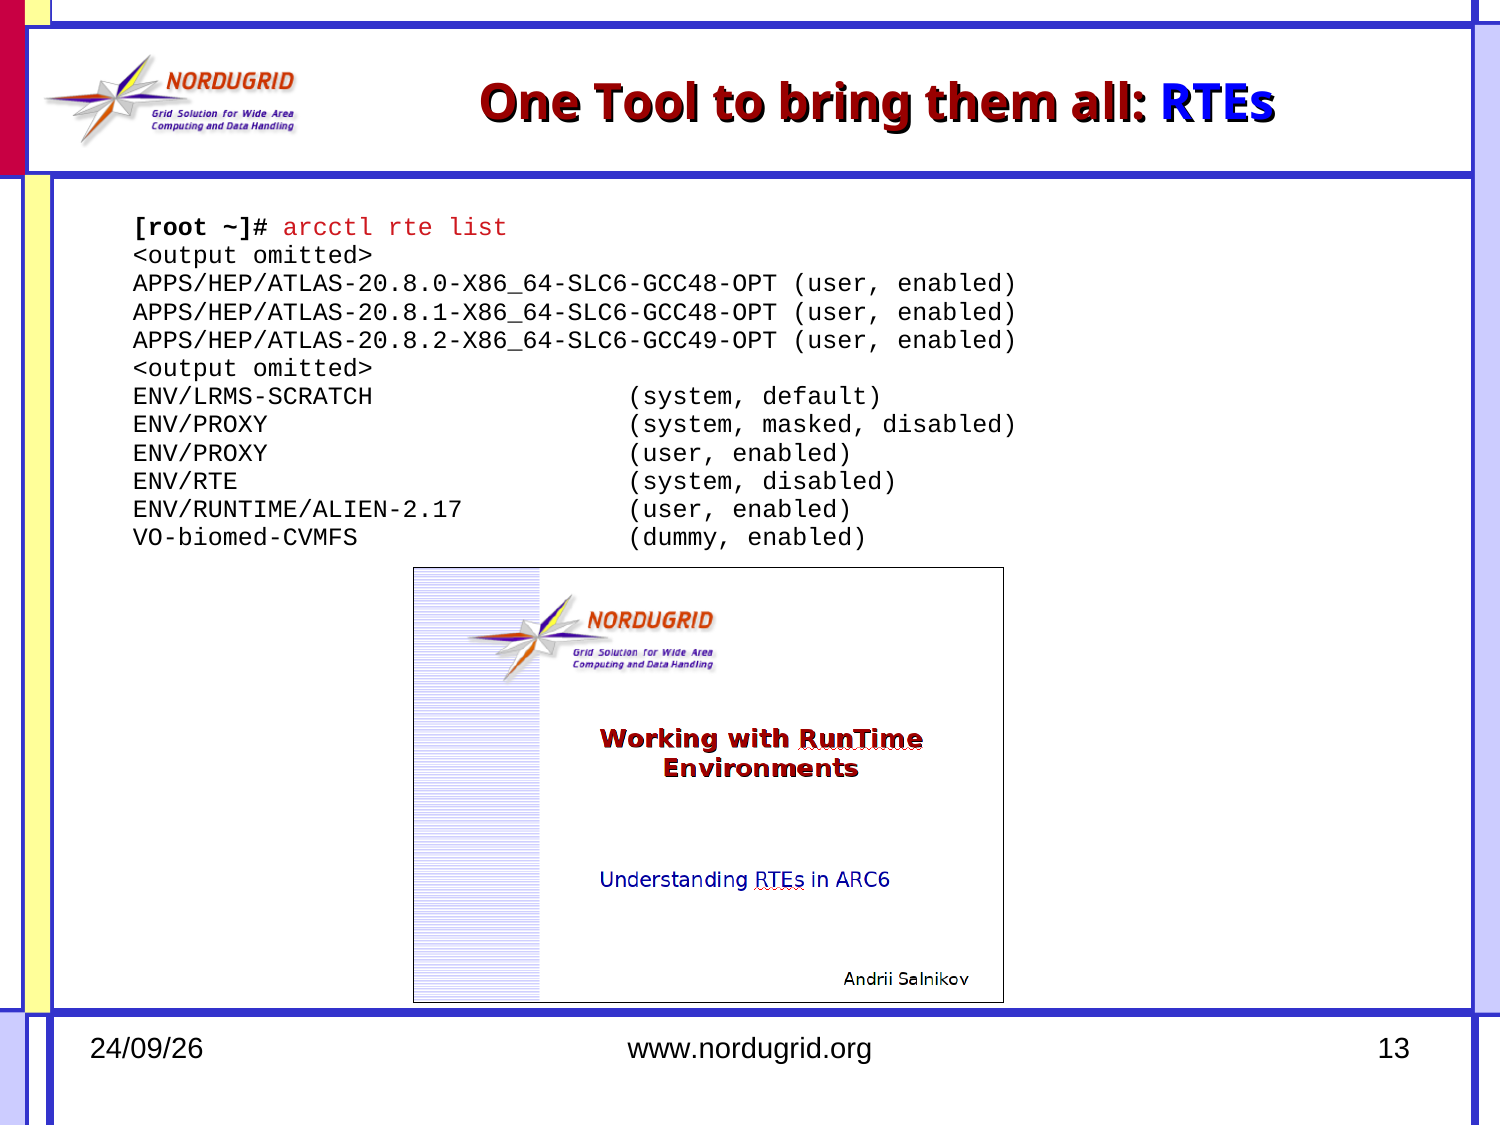

# One Tool to bring them all: RTEs
[root ~]# arcctl rte list
<output omitted>
APPS/HEP/ATLAS-20.8.0-X86_64-SLC6-GCC48-OPT (user, enabled)
APPS/HEP/ATLAS-20.8.1-X86_64-SLC6-GCC48-OPT (user, enabled)
APPS/HEP/ATLAS-20.8.2-X86_64-SLC6-GCC49-OPT (user, enabled)
<output omitted>
ENV/LRMS-SCRATCH (system, default)
ENV/PROXY (system, masked, disabled)
ENV/PROXY (user, enabled)
ENV/RTE (system, disabled)
ENV/RUNTIME/ALIEN-2.17 (user, enabled)
VO-biomed-CVMFS (dummy, enabled)
www.nordugrid.org
13